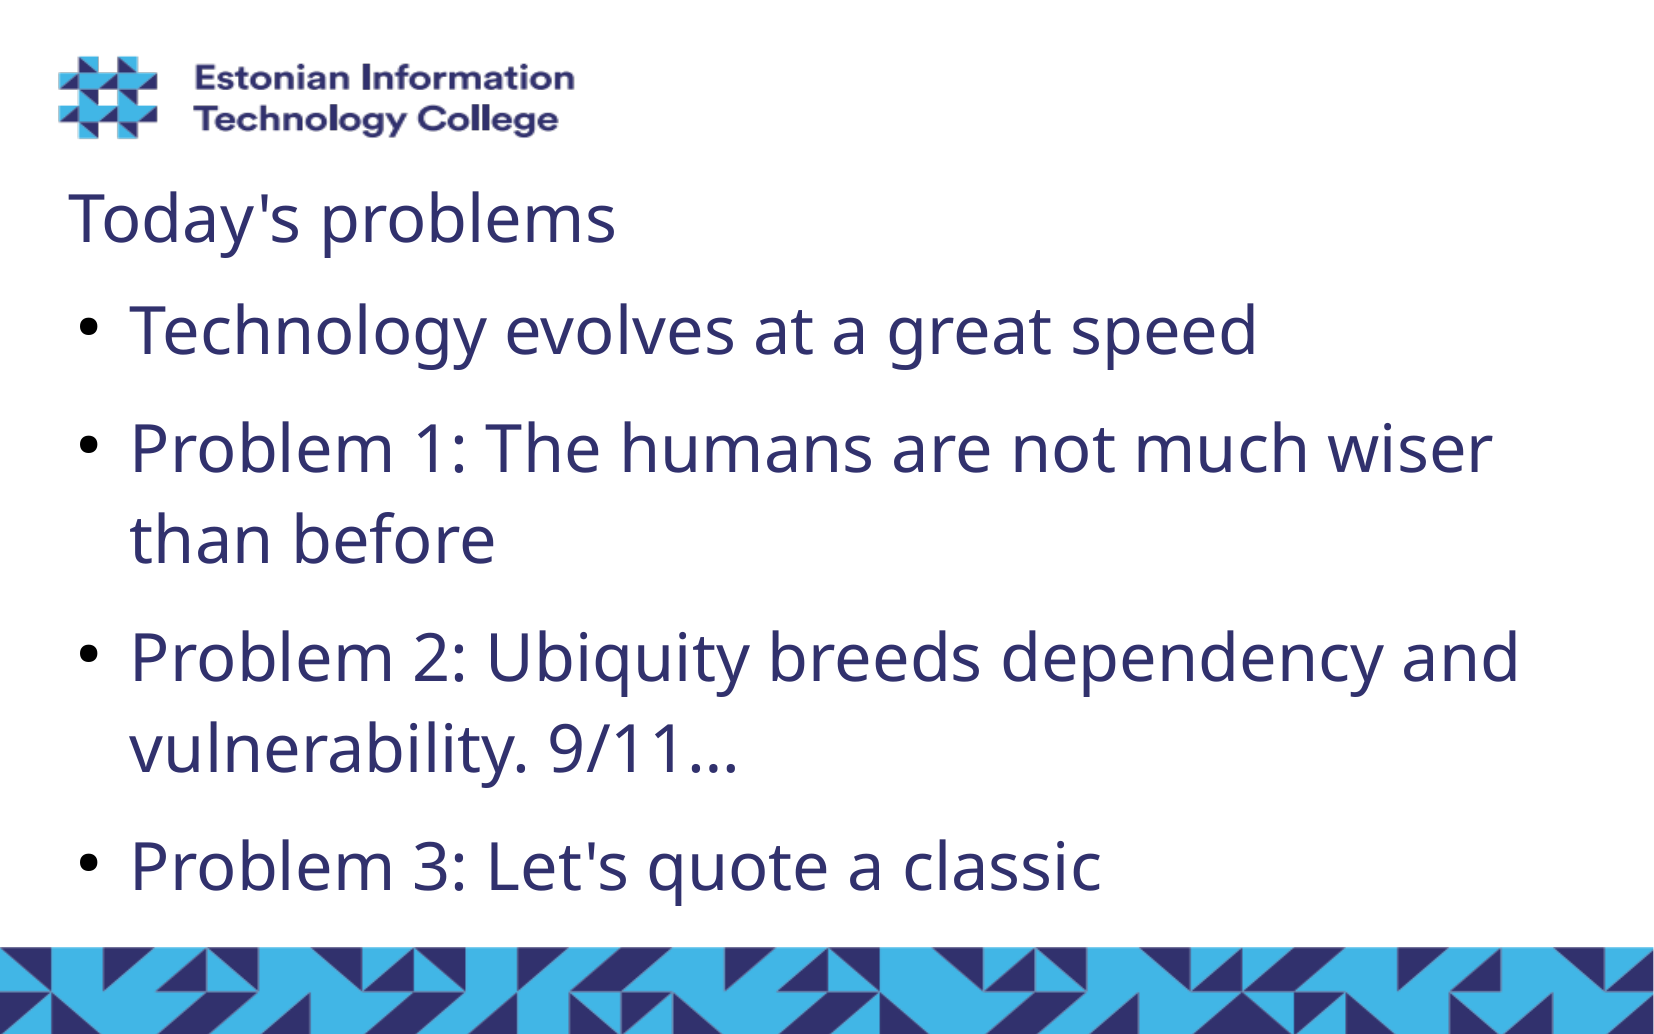

# Today's problems
Technology evolves at a great speed
Problem 1: The humans are not much wiser than before
Problem 2: Ubiquity breeds dependency and vulnerability. 9/11…
Problem 3: Let's quote a classic